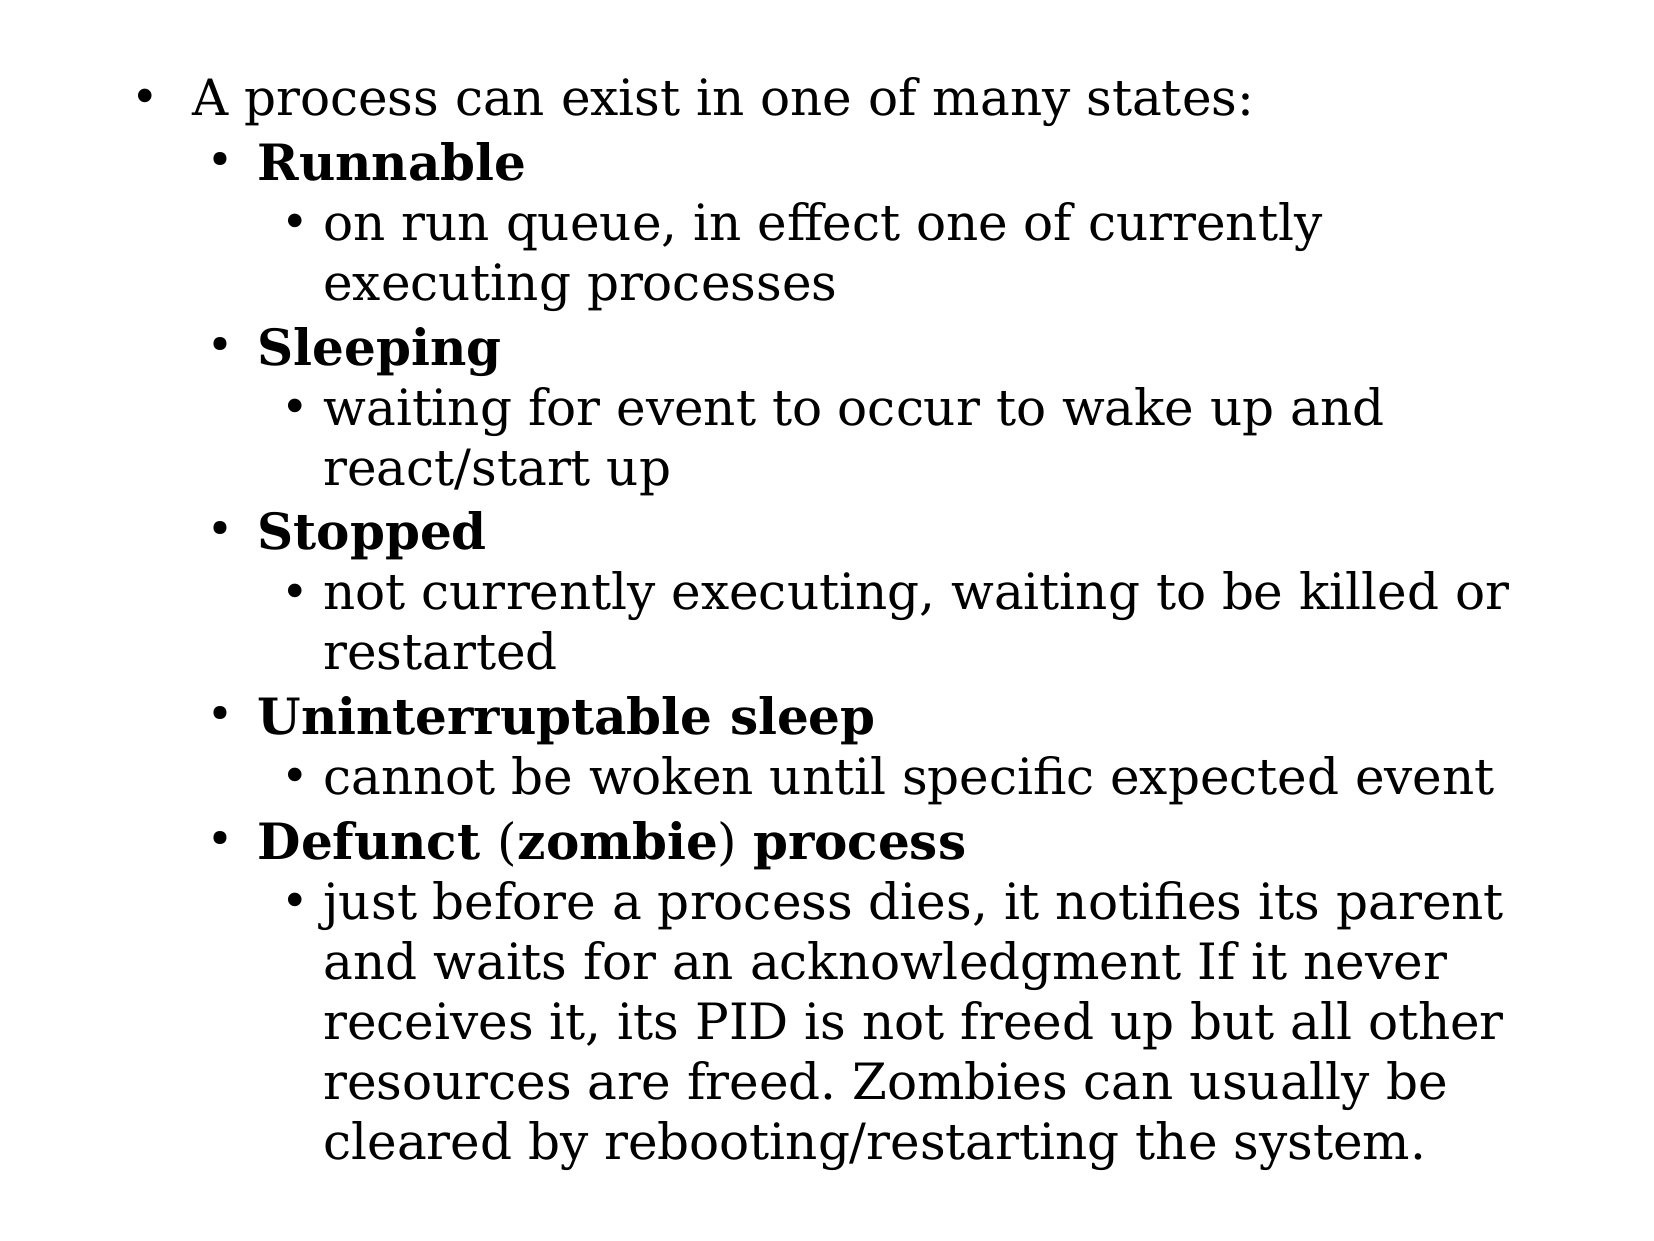

# A process can exist in one of many states:
Runnable
on run queue, in effect one of currently executing processes
Sleeping
waiting for event to occur to wake up and react/start up
Stopped
not currently executing, waiting to be killed or restarted
Uninterruptable sleep
cannot be woken until specific expected event
Defunct (zombie) process
just before a process dies, it notifies its parent and waits for an acknowledgment If it never receives it, its PID is not freed up but all other resources are freed. Zombies can usually be cleared by rebooting/restarting the system.